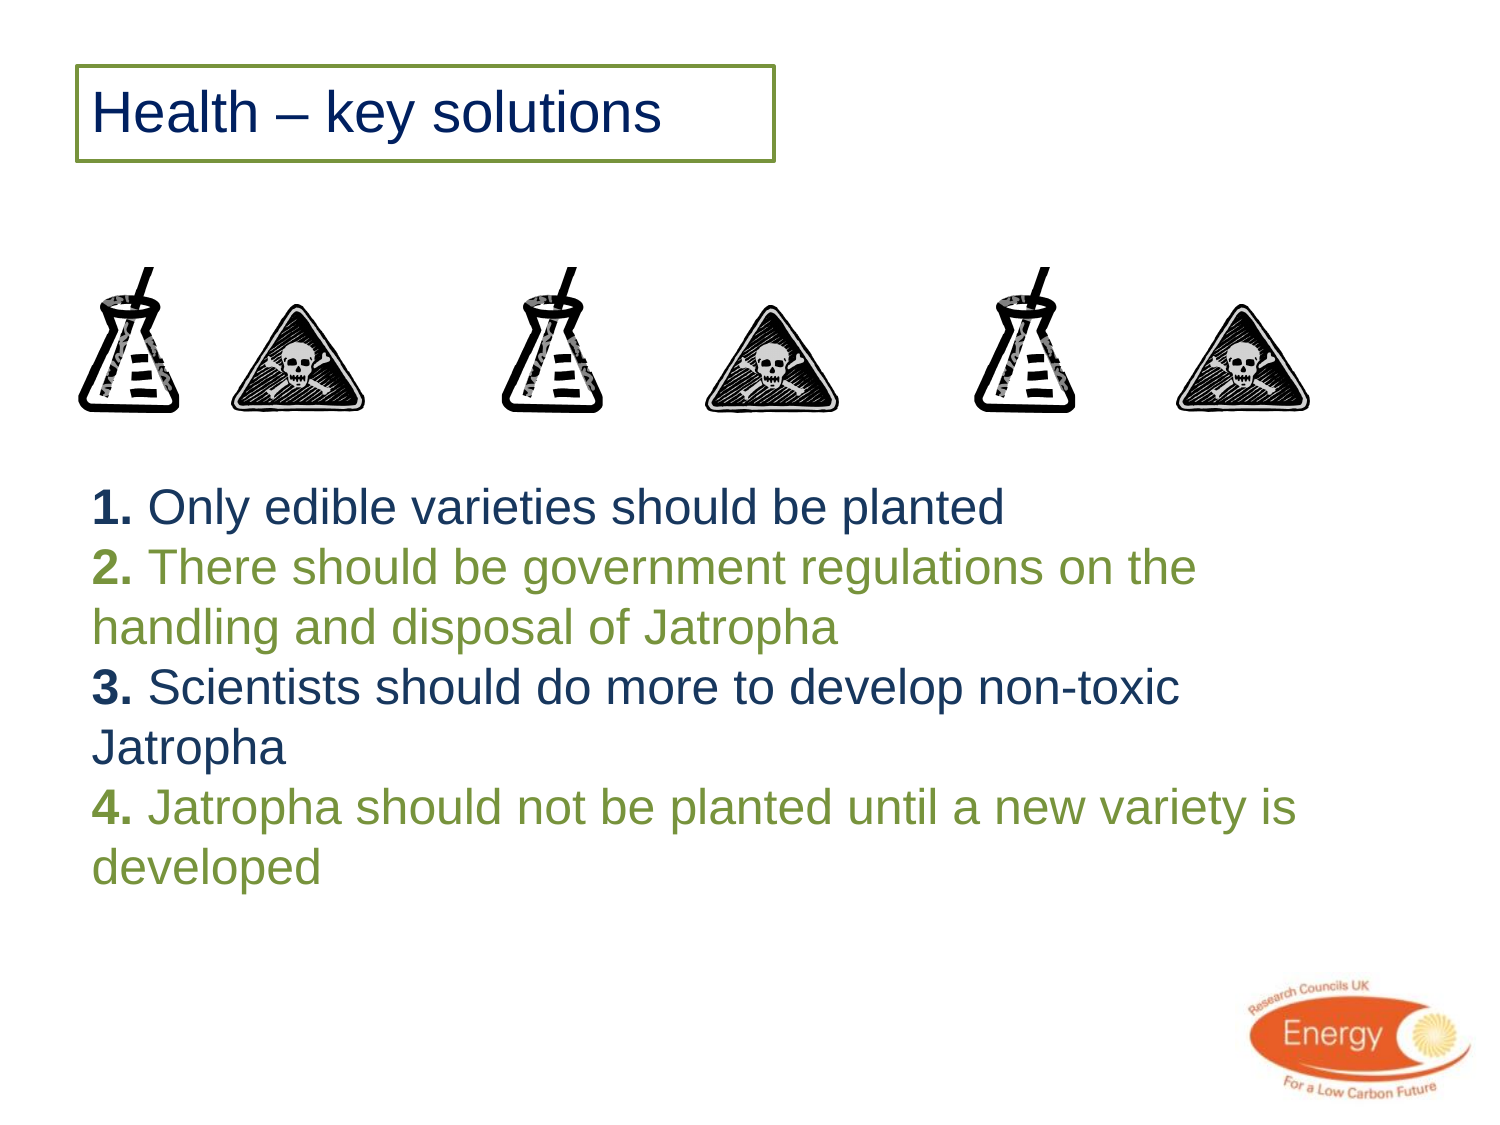

Health – key solutions
1. Only edible varieties should be planted
2. There should be government regulations on the handling and disposal of Jatropha
3. Scientists should do more to develop non-toxic Jatropha
4. Jatropha should not be planted until a new variety is developed